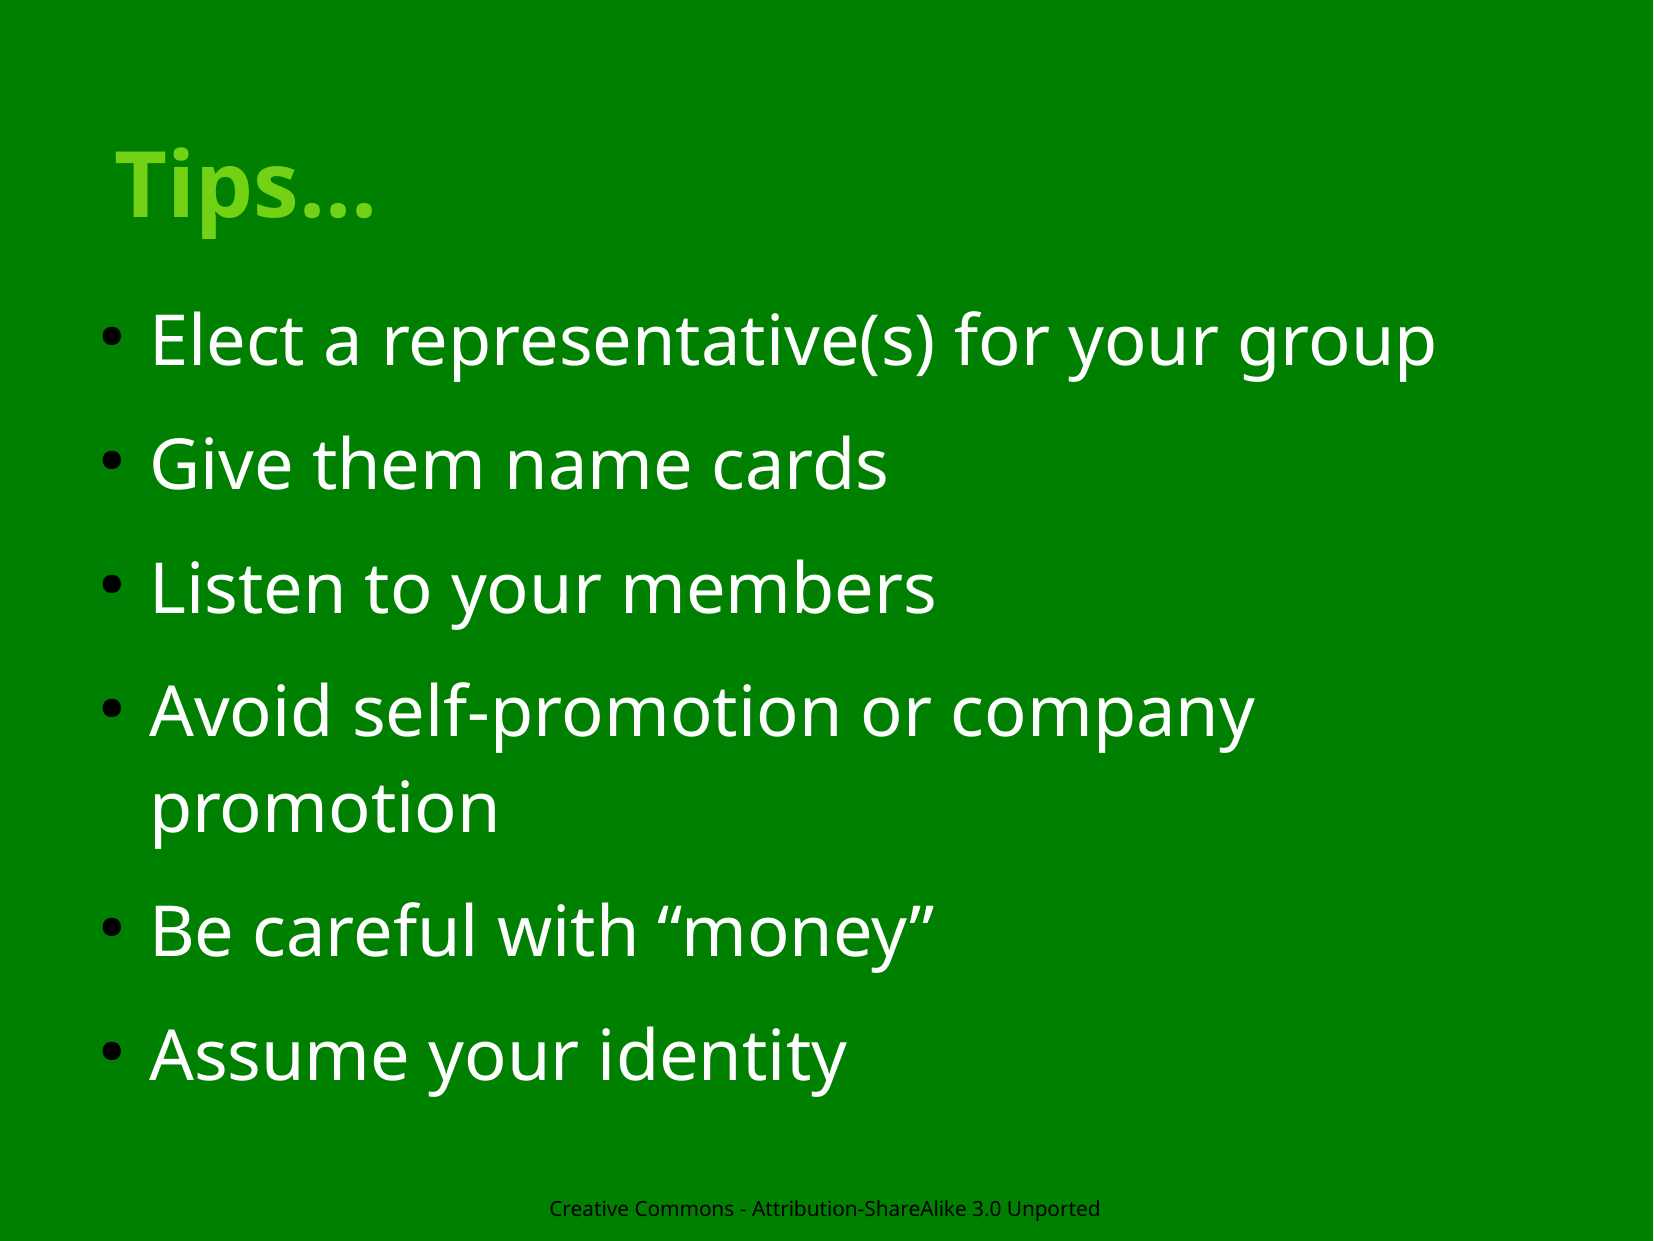

# Tips...
Elect a representative(s) for your group
Give them name cards
Listen to your members
Avoid self-promotion or company promotion
Be careful with “money”
Assume your identity